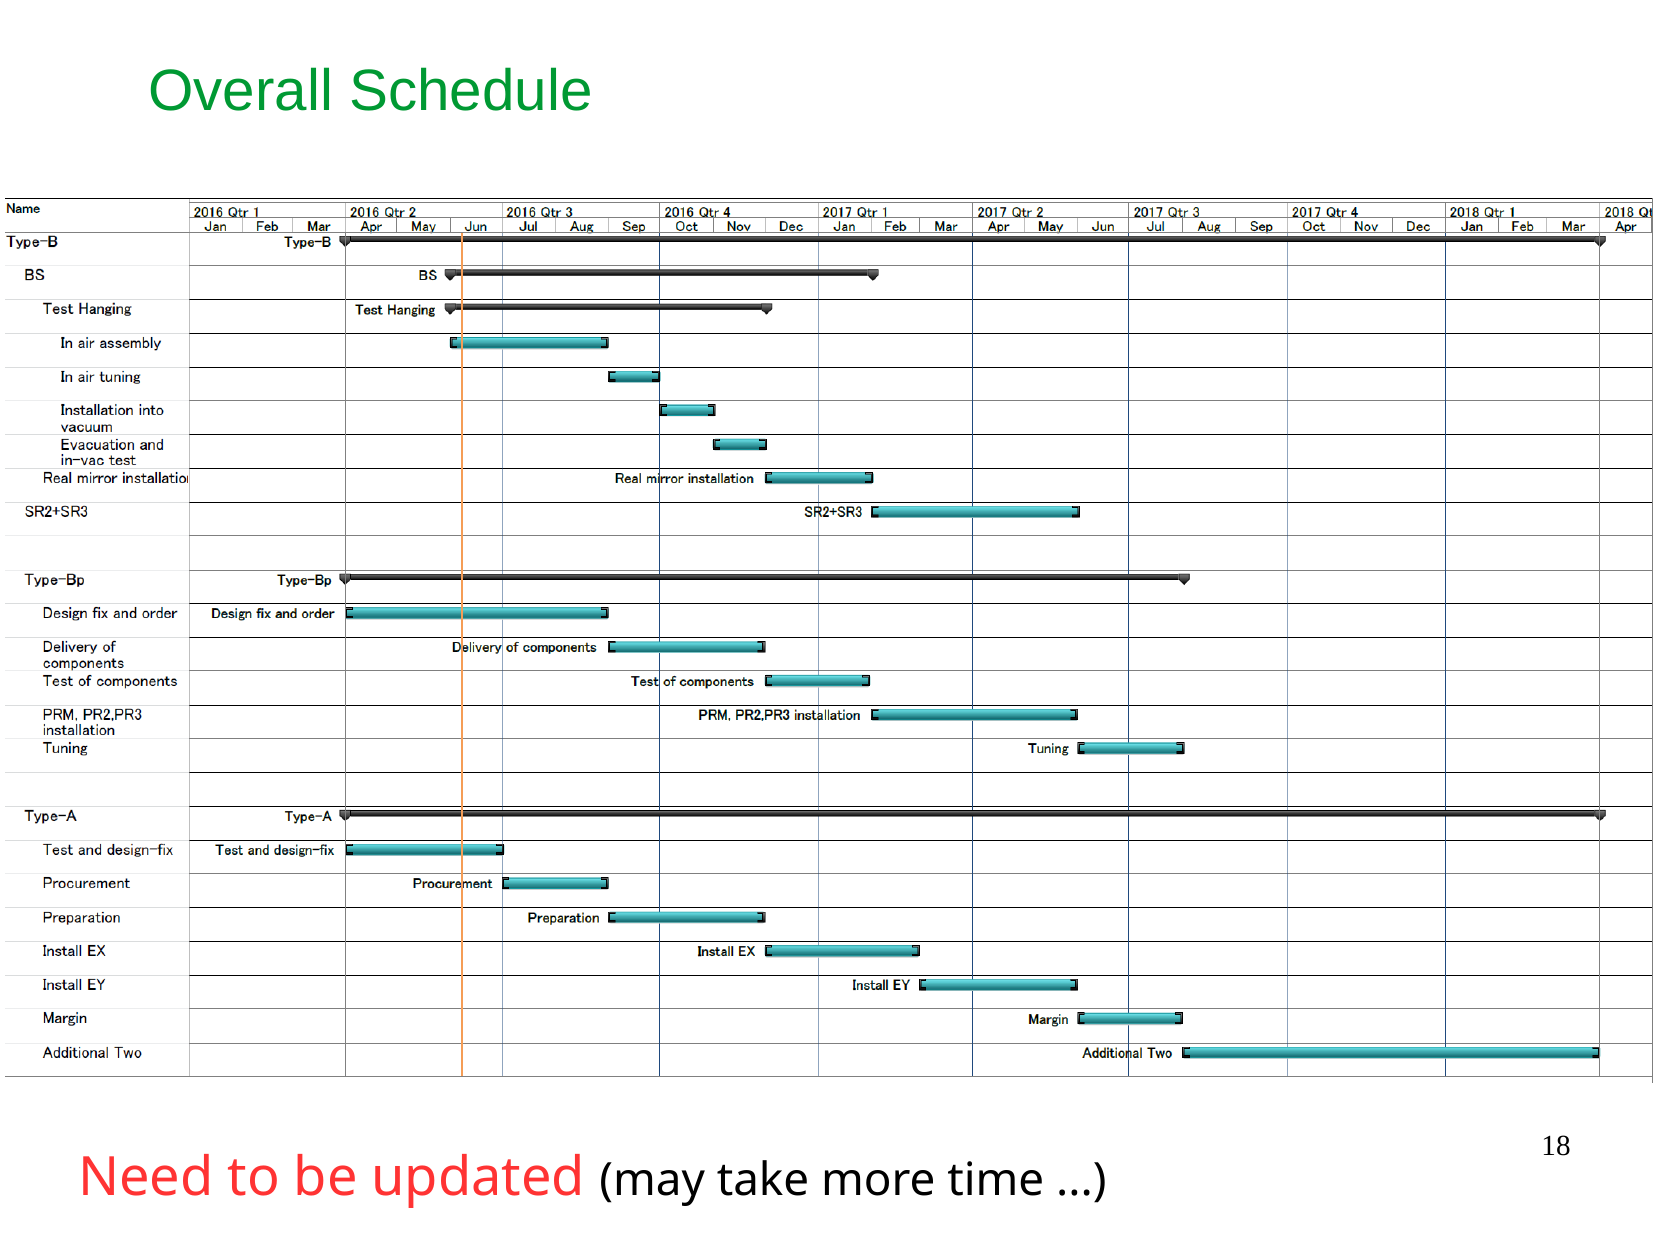

Overall Schedule
18
Need to be updated (may take more time ...)